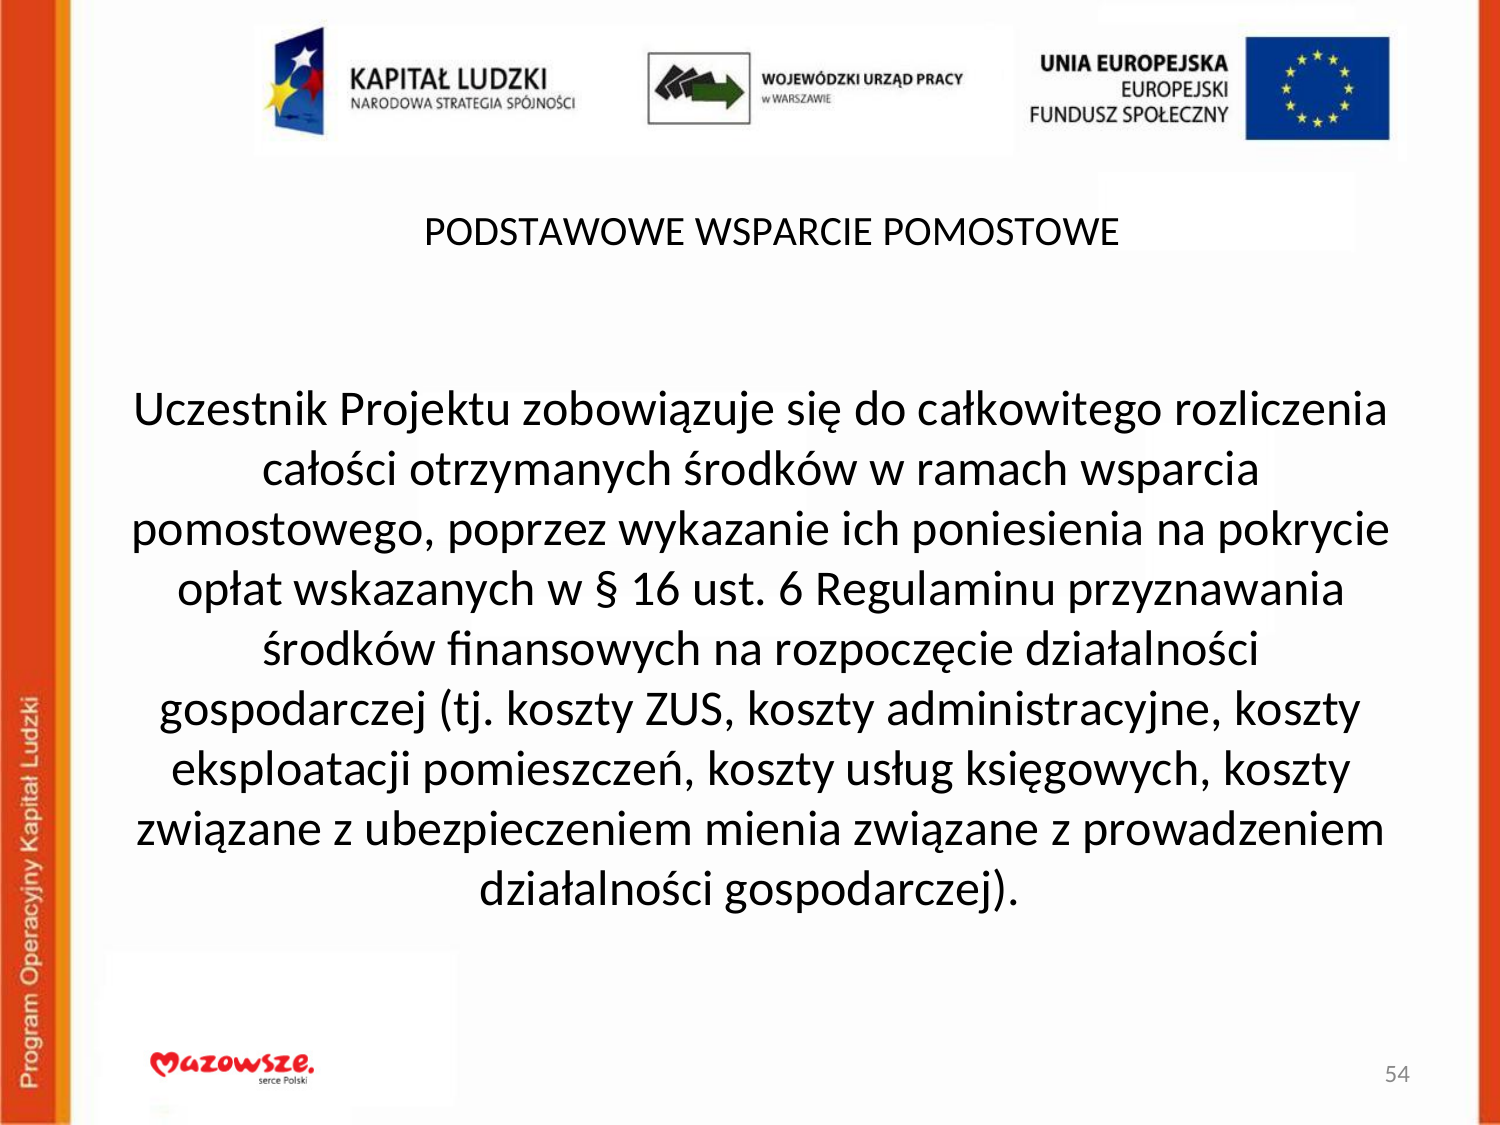

PODSTAWOWE WSPARCIE POMOSTOWE
# Uczestnik Projektu zobowiązuje się do całkowitego rozliczenia całości otrzymanych środków w ramach wsparcia pomostowego, poprzez wykazanie ich poniesienia na pokrycie opłat wskazanych w § 16 ust. 6 Regulaminu przyznawania środków finansowych na rozpoczęcie działalności gospodarczej (tj. koszty ZUS, koszty administracyjne, koszty eksploatacji pomieszczeń, koszty usług księgowych, koszty związane z ubezpieczeniem mienia związane z prowadzeniem działalności gospodarczej).